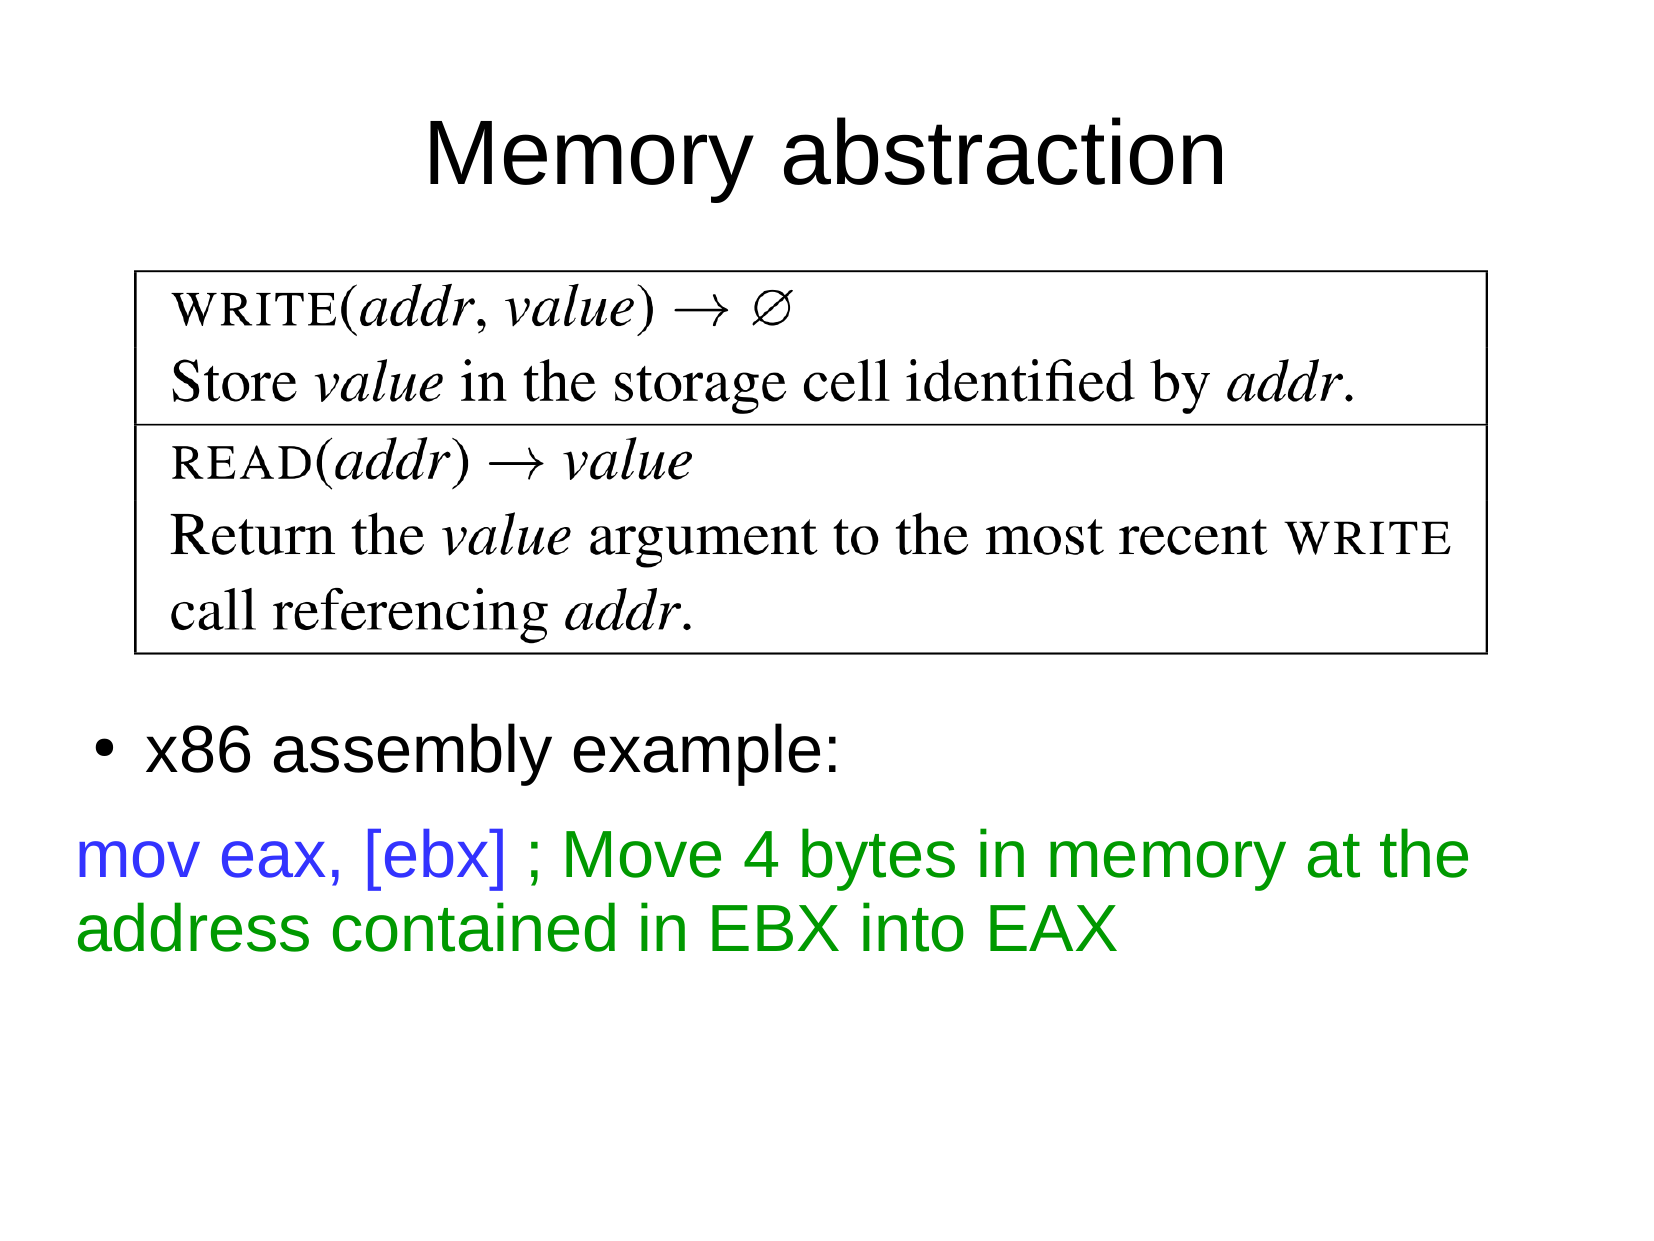

# Memory abstraction
x86 assembly example:
mov eax, [ebx]	; Move 4 bytes in memory at the address contained in EBX into EAX